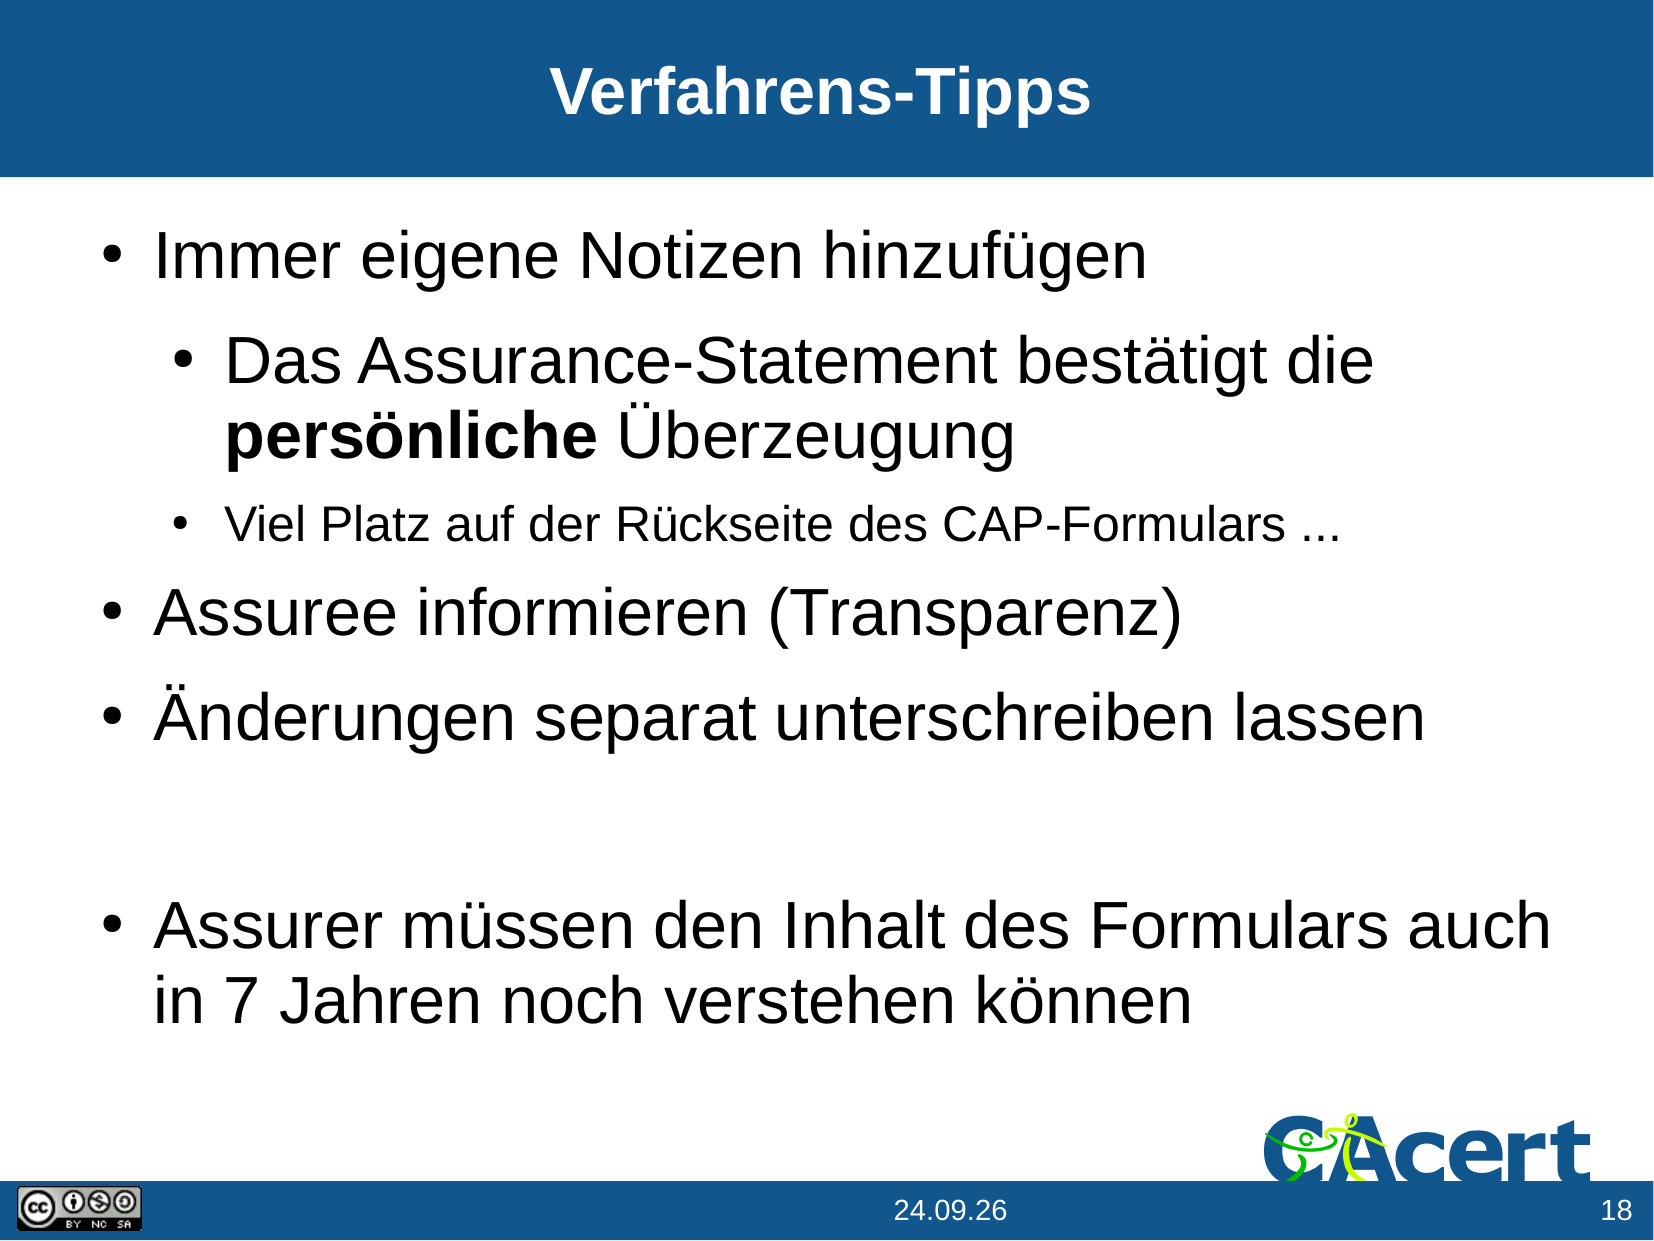

# Verfahrens-Tipps
Immer eigene Notizen hinzufügen
Das Assurance-Statement bestätigt die persönliche Überzeugung
Viel Platz auf der Rückseite des CAP-Formulars ...
Assuree informieren (Transparenz)
Änderungen separat unterschreiben lassen
Assurer müssen den Inhalt des Formulars auch in 7 Jahren noch verstehen können